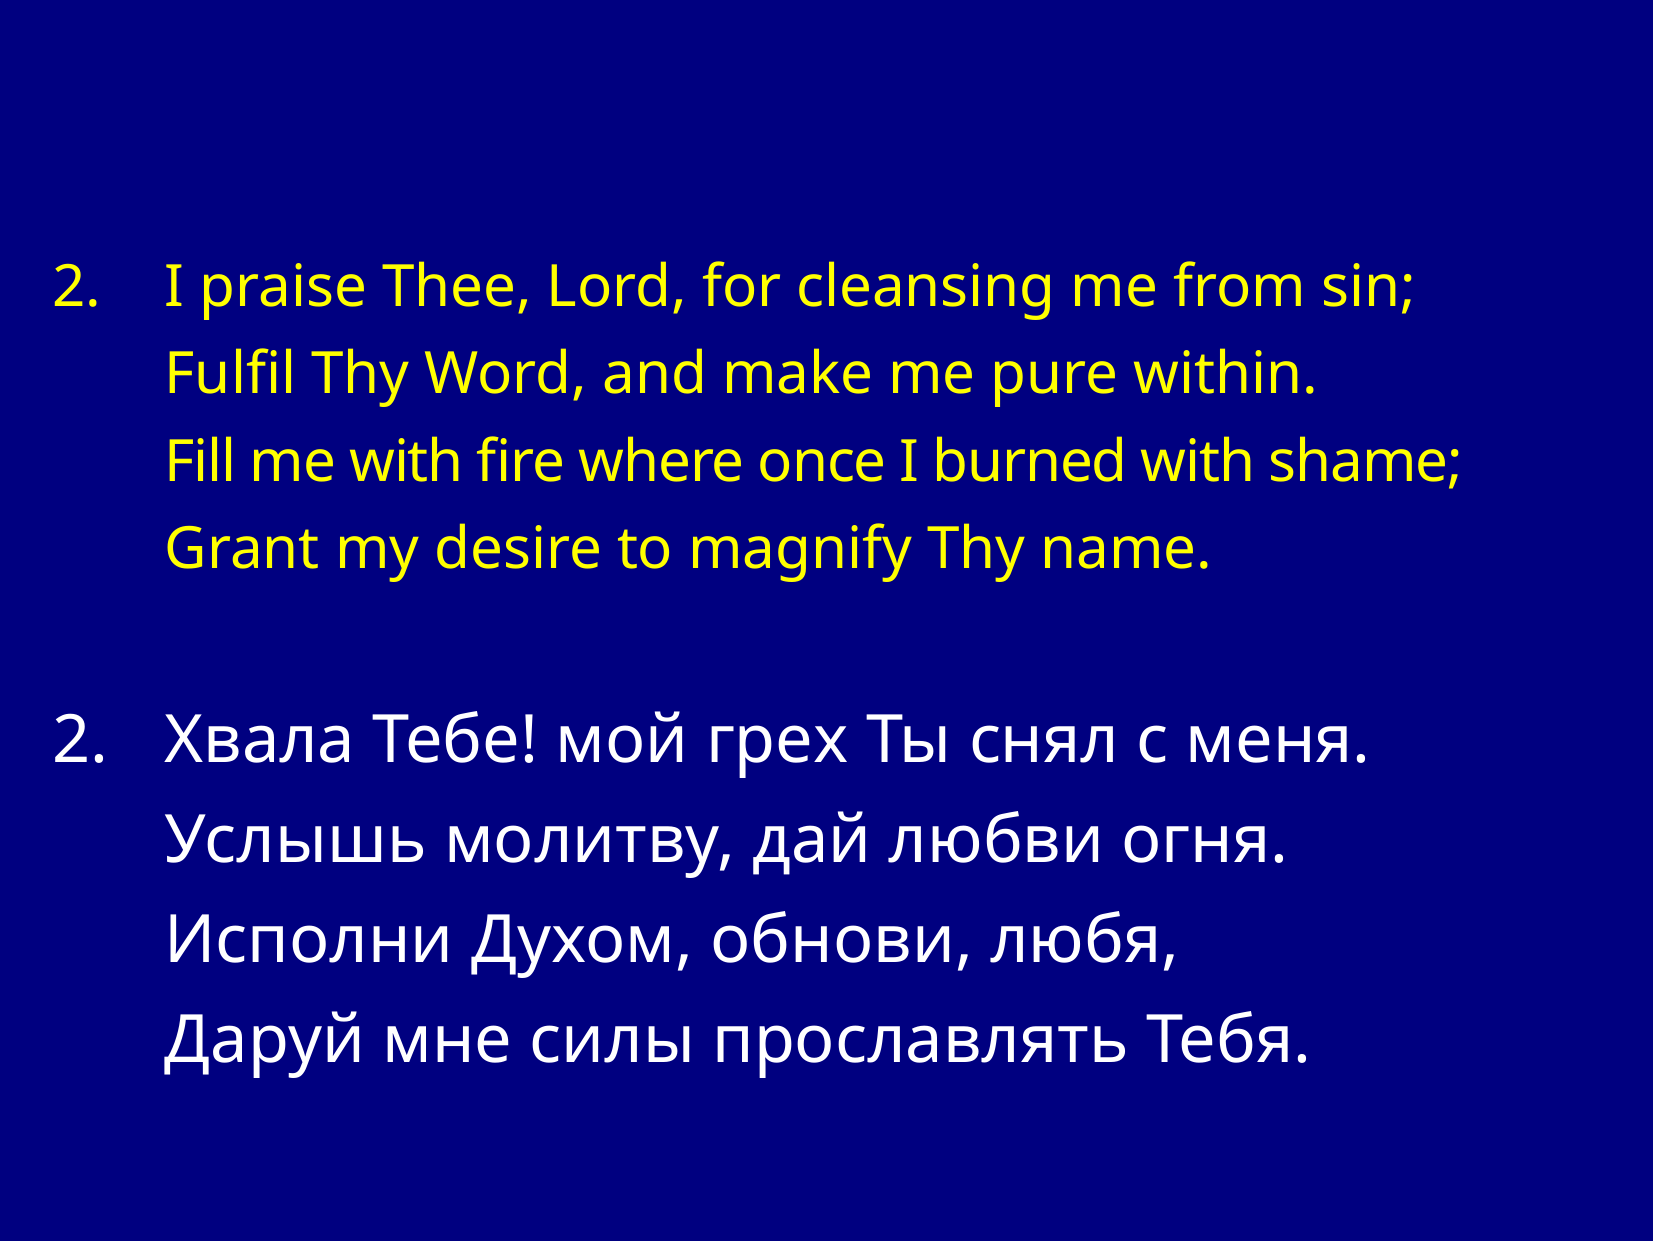

2.	I praise Thee, Lord, for cleansing me from sin;
	Fulfil Thy Word, and make me pure within.
	Fill me with fire where once I burned with shame;
	Grant my desire to magnify Thy name.
2.	Хвала Тебе! мой грех Ты снял с меня.
	Услышь молитву, дай любви огня.
	Исполни Духом, обнови, любя,
	Даруй мне силы прославлять Тебя.